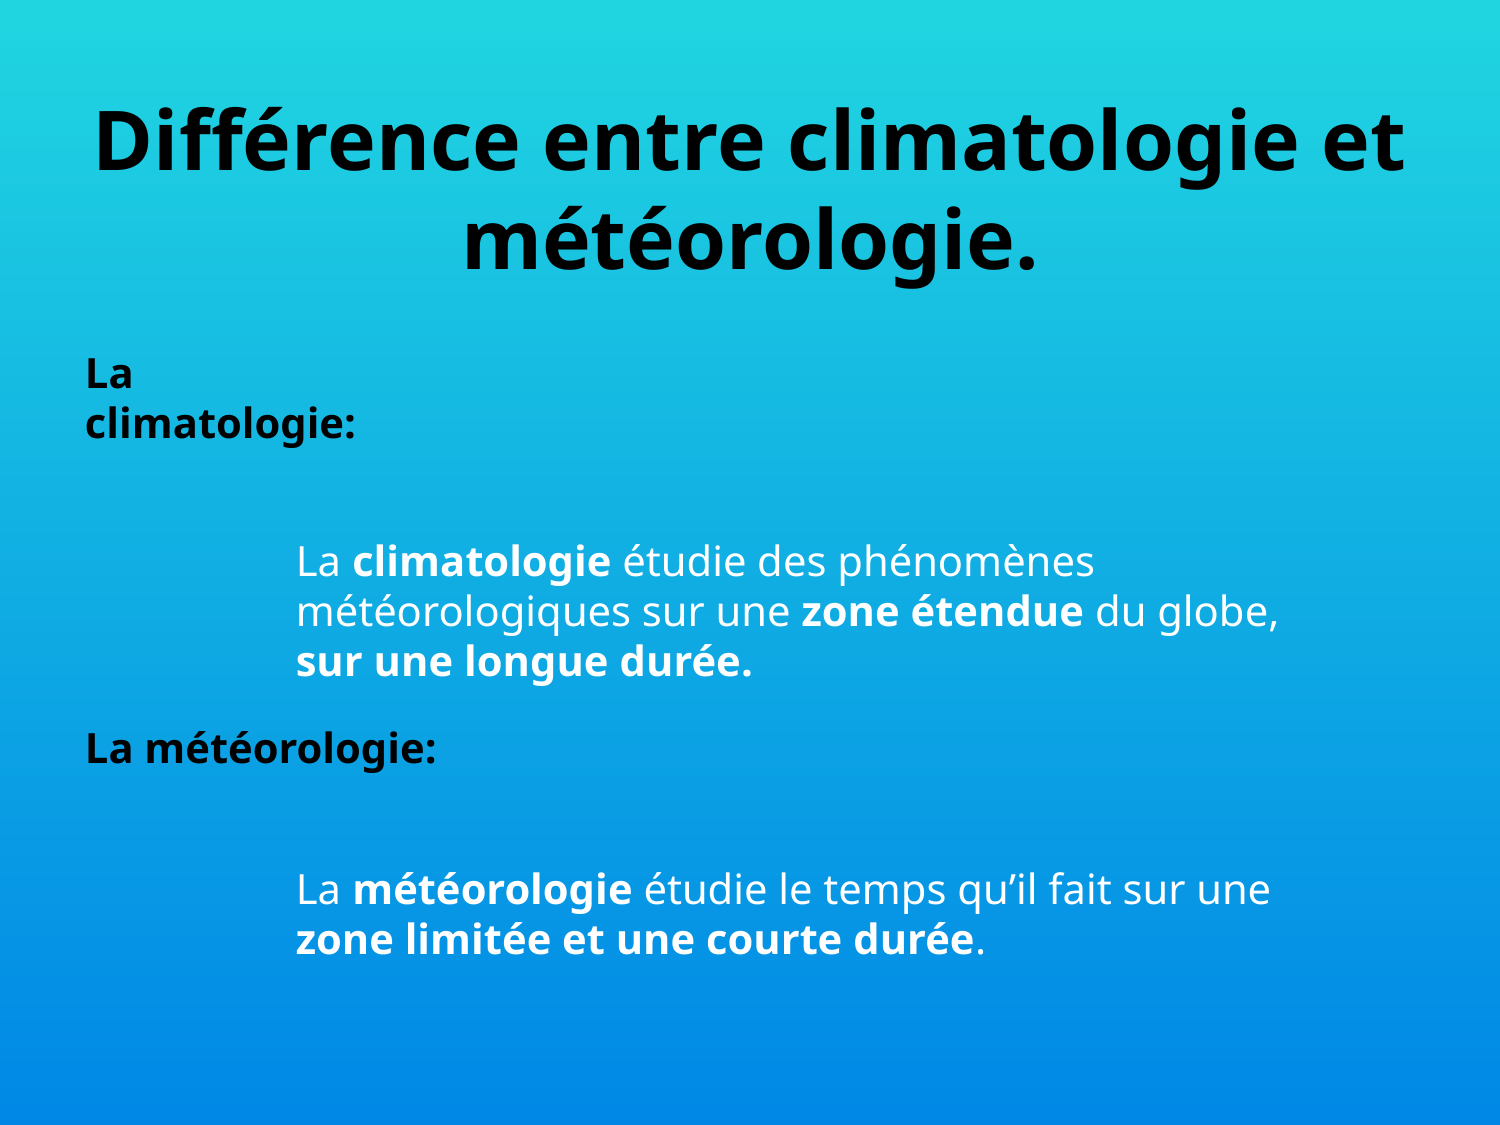

# Différence entre climatologie et météorologie.
La climatologie:
La climatologie étudie des phénomènes météorologiques sur une zone étendue du globe, sur une longue durée.
La météorologie:
La météorologie étudie le temps qu’il fait sur une zone limitée et une courte durée.